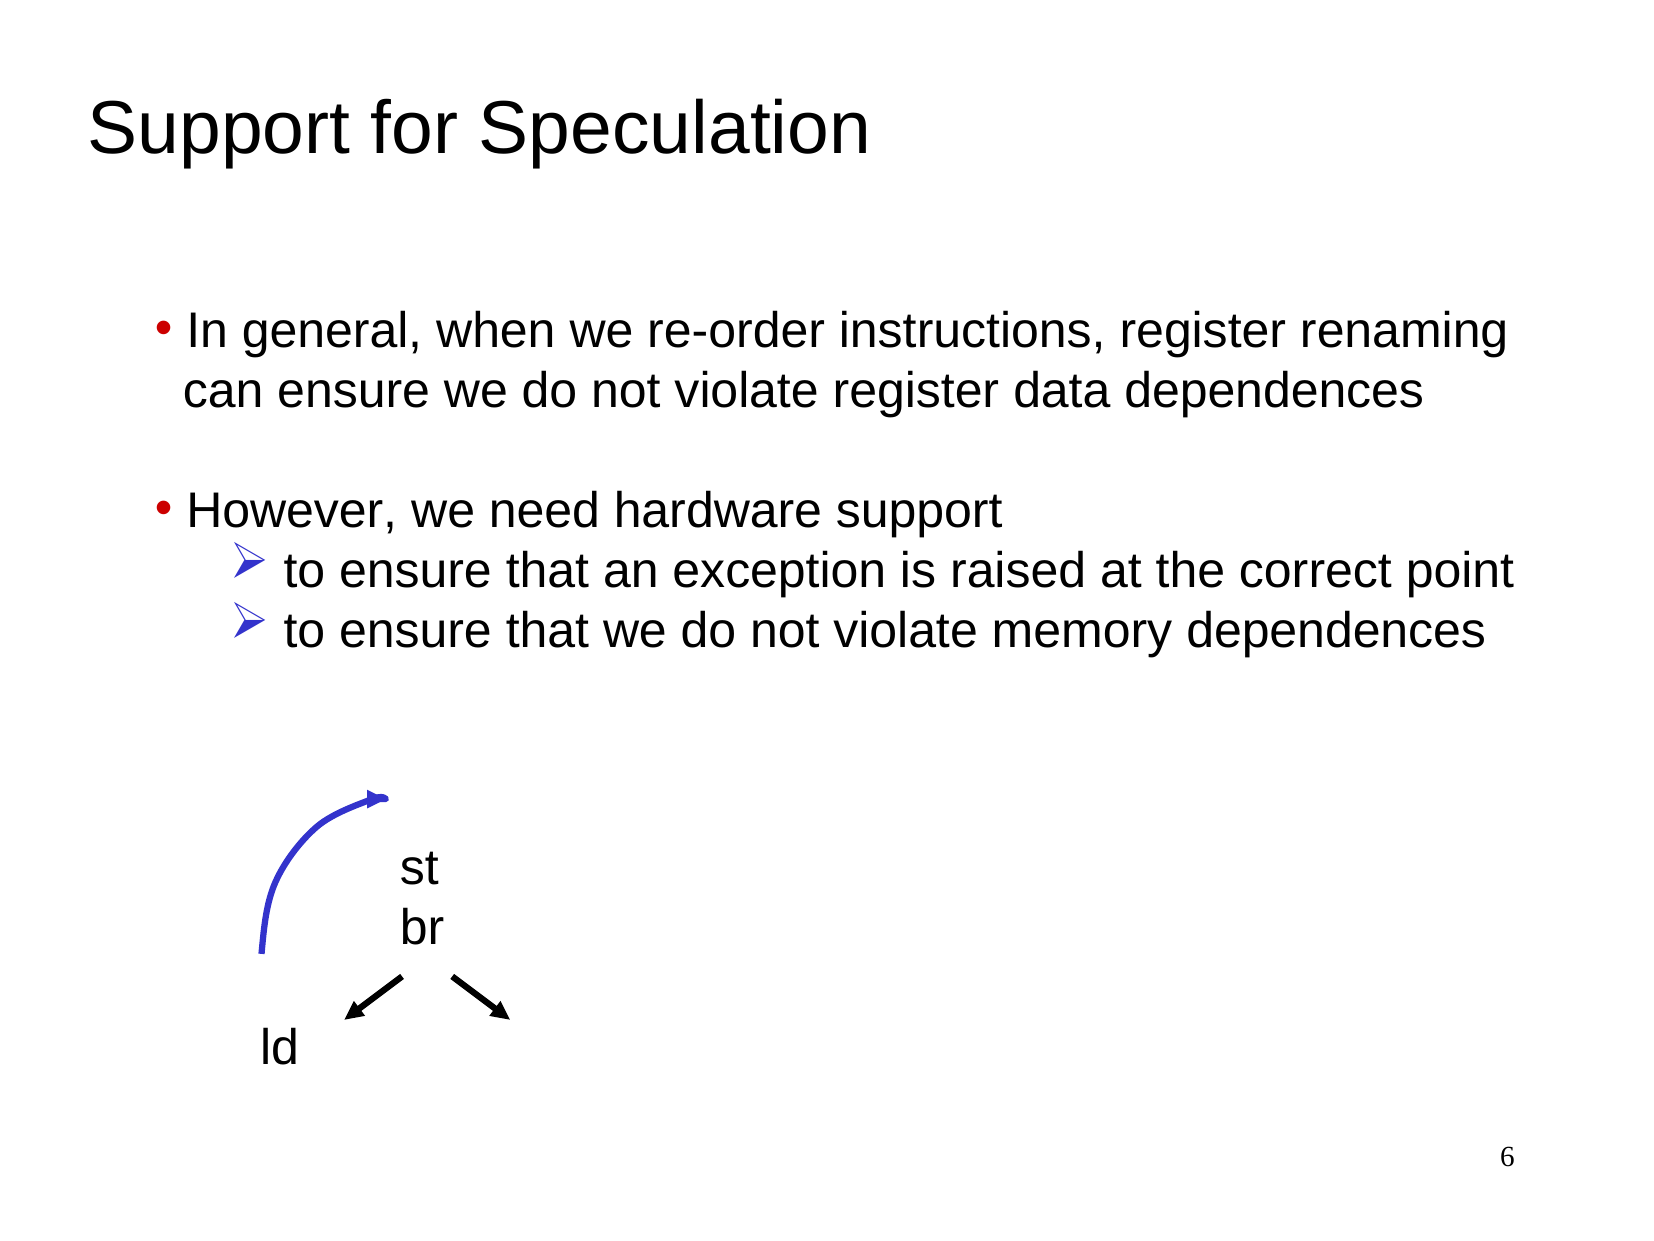

Support for Speculation
 In general, when we re-order instructions, register renaming
 can ensure we do not violate register data dependences
 However, we need hardware support
 to ensure that an exception is raised at the correct point
 to ensure that we do not violate memory dependences
 st
 br
ld